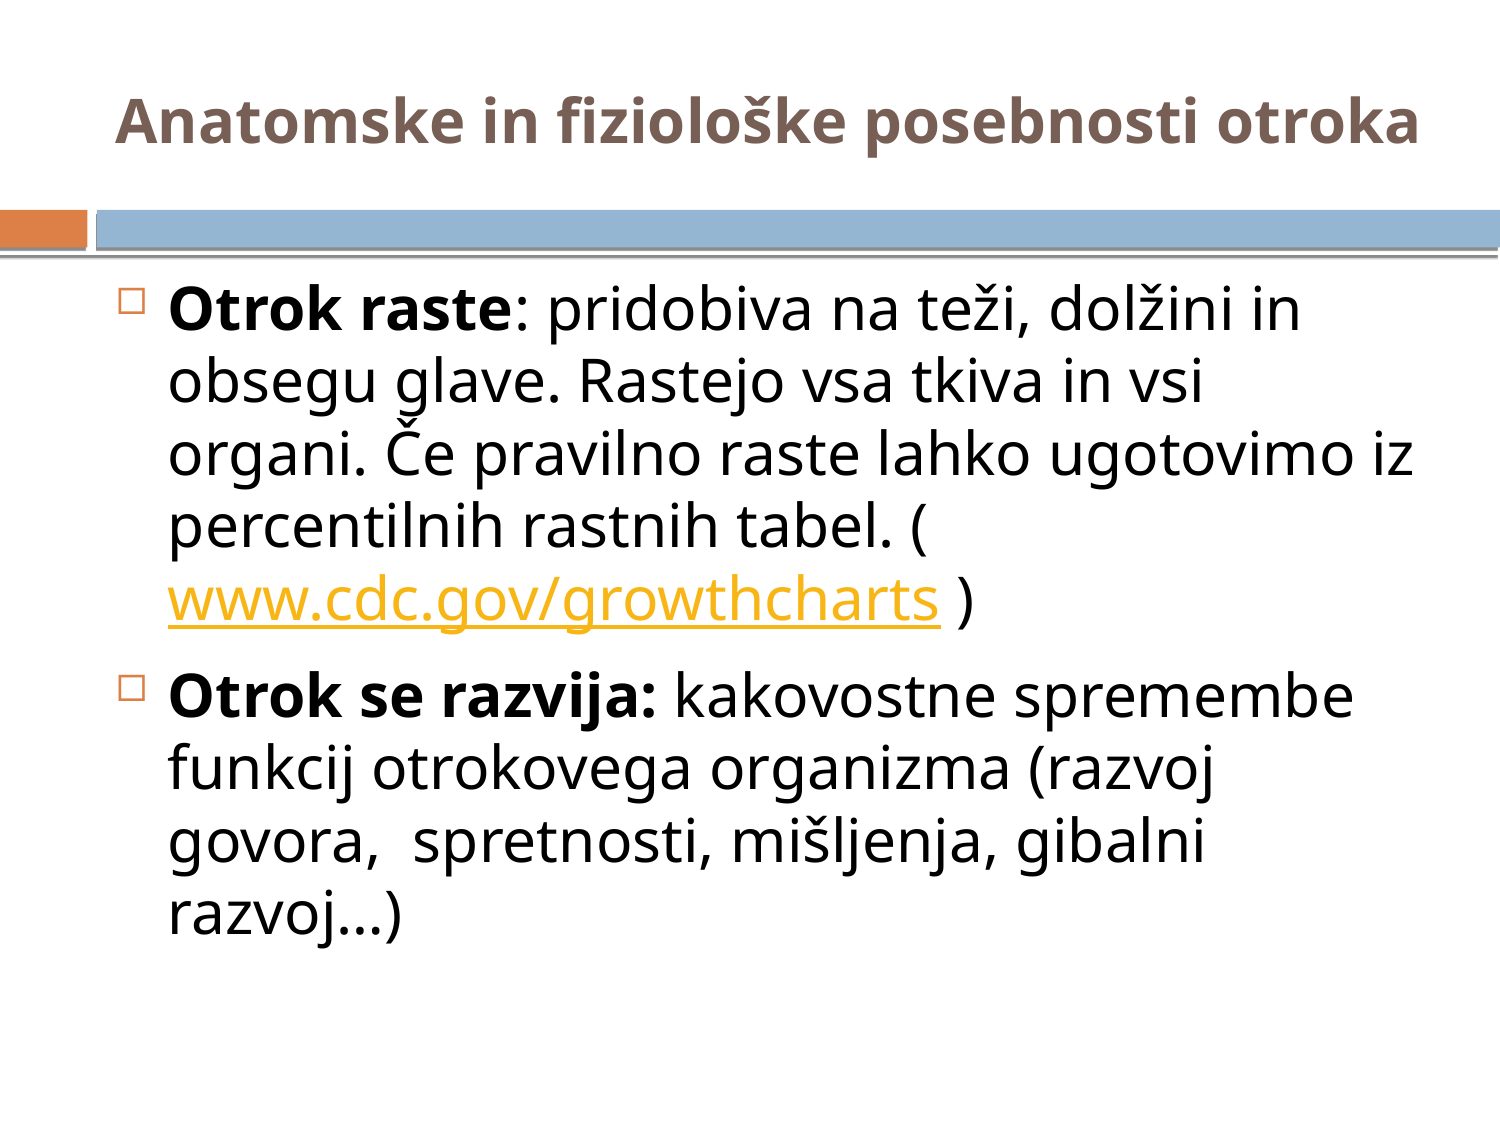

# Anatomske in fiziološke posebnosti otroka
Otrok raste: pridobiva na teži, dolžini in obsegu glave. Rastejo vsa tkiva in vsi organi. Če pravilno raste lahko ugotovimo iz percentilnih rastnih tabel. (www.cdc.gov/growthcharts )
Otrok se razvija: kakovostne spremembe funkcij otrokovega organizma (razvoj govora, spretnosti, mišljenja, gibalni razvoj…)